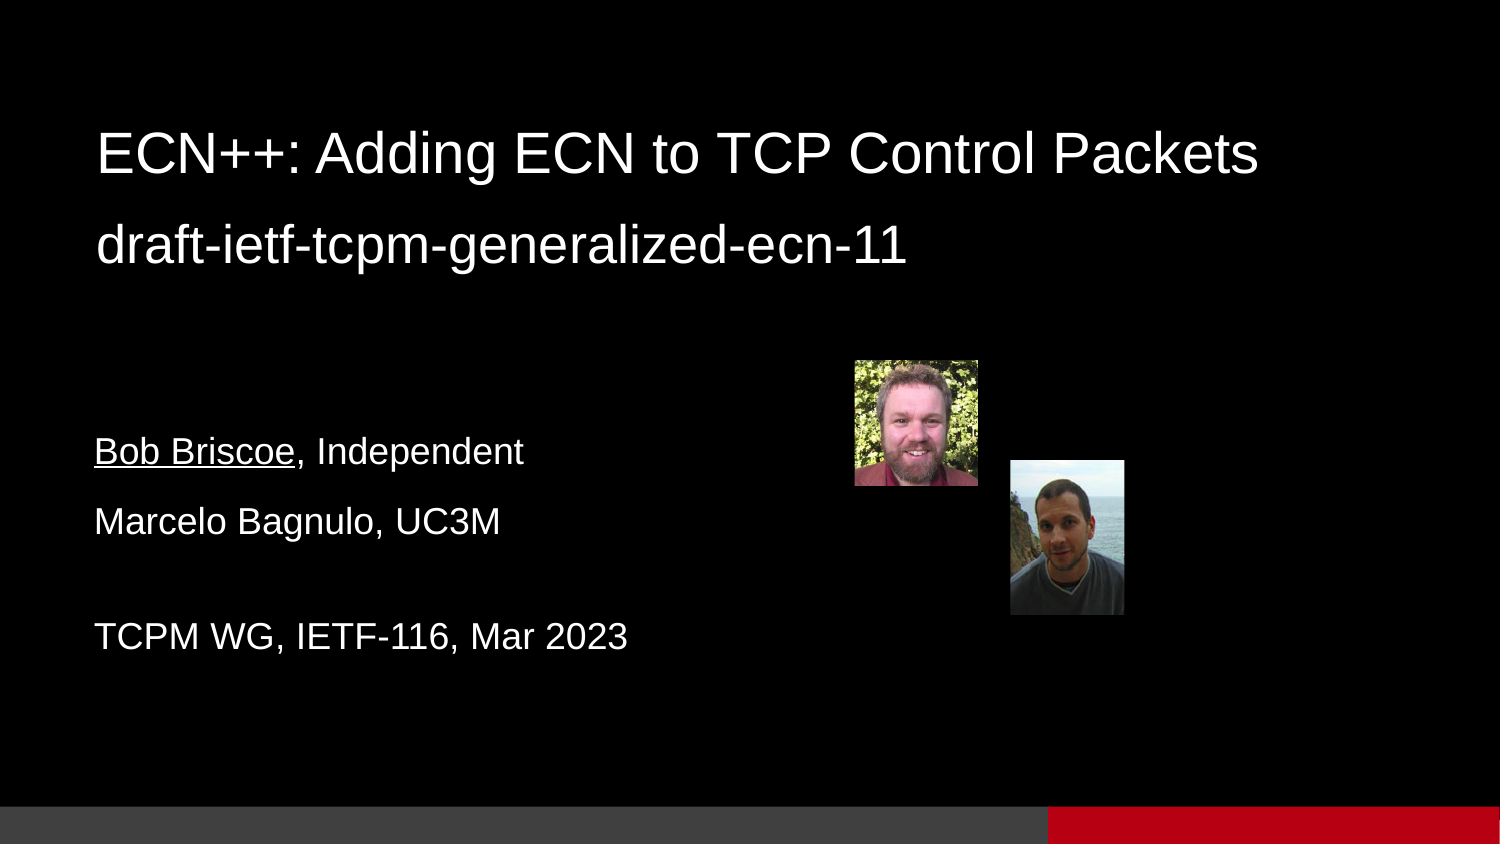

ECN++: Adding ECN to TCP Control Packets
draft-ietf-tcpm-generalized-ecn-11
Bob Briscoe, Independent
Marcelo Bagnulo, UC3M
TCPM WG, IETF-116, Mar 2023